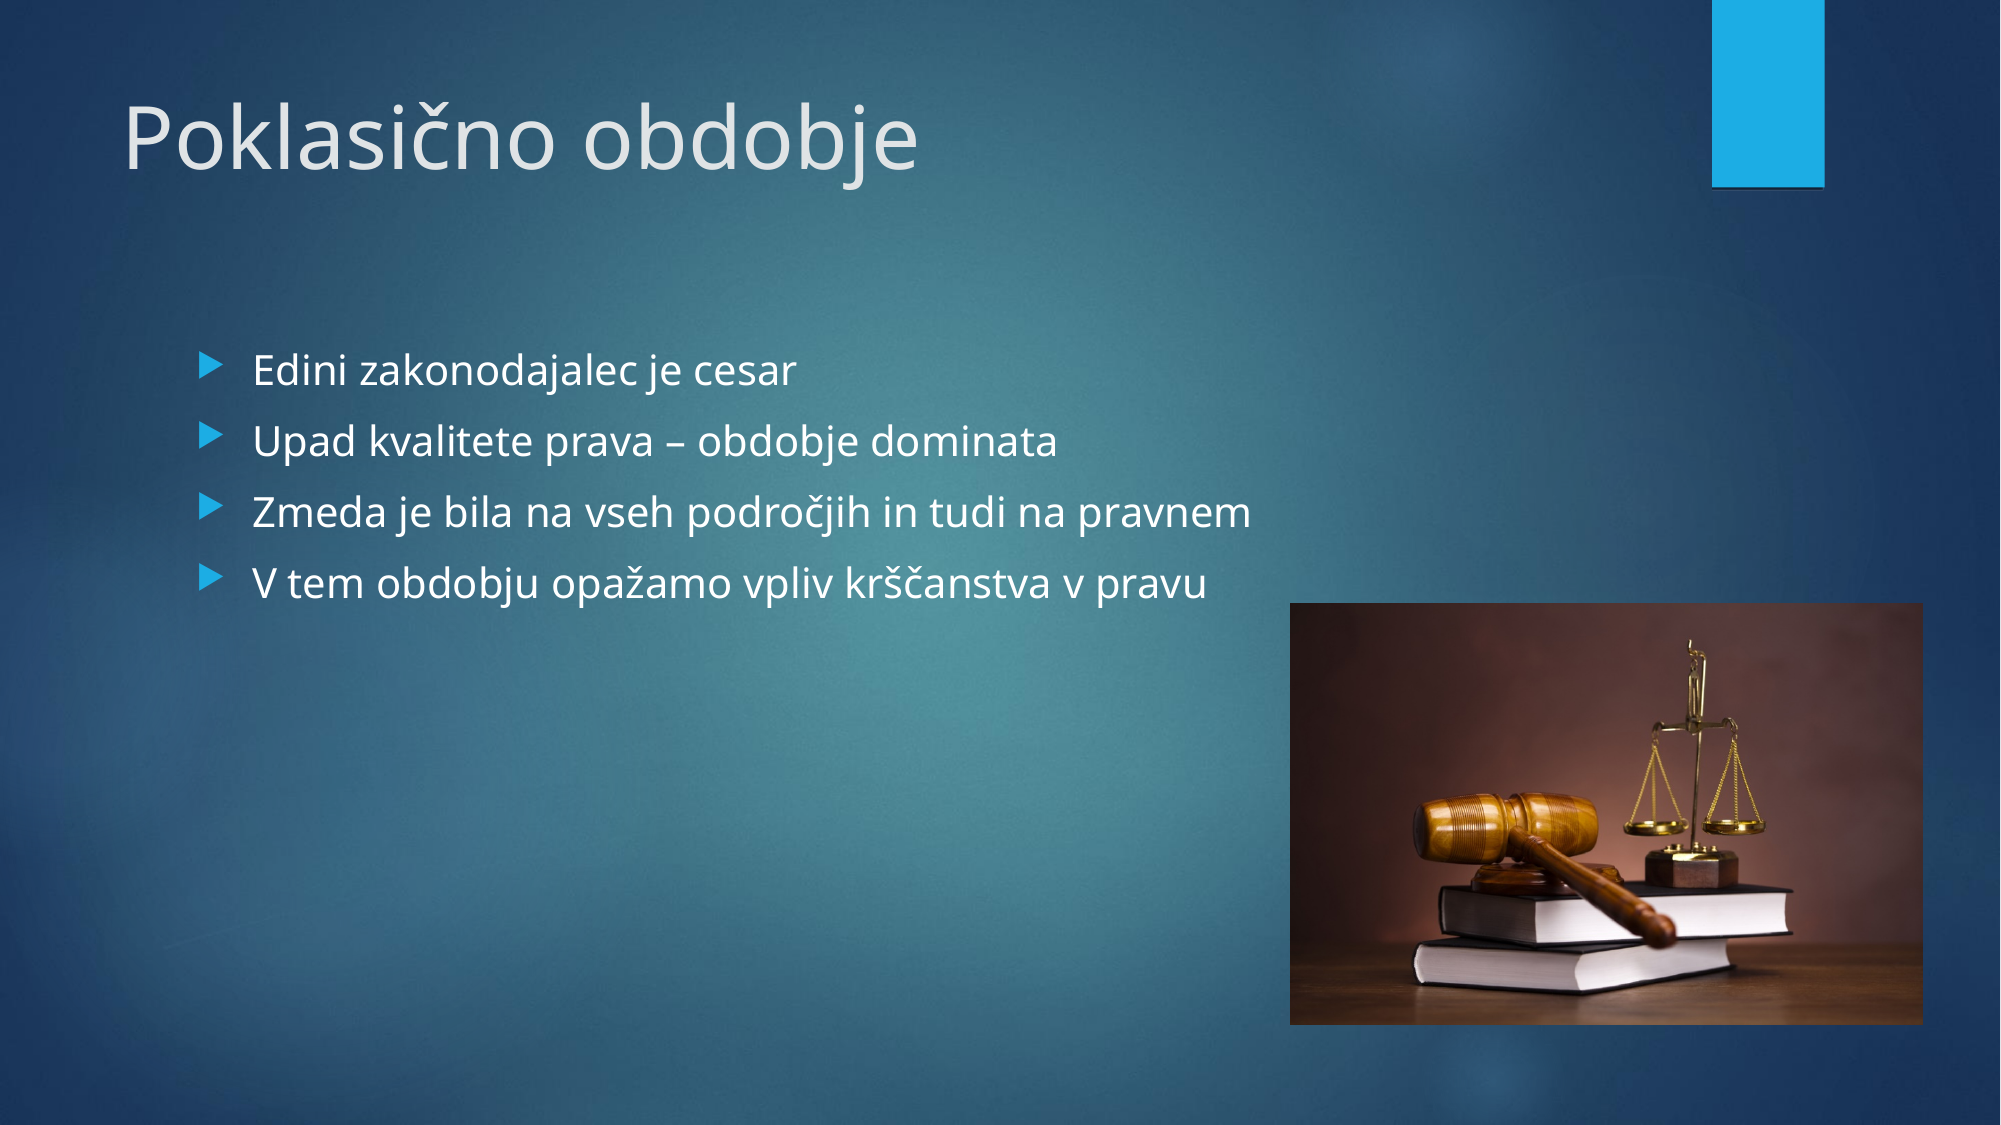

# Poklasično obdobje
Edini zakonodajalec je cesar
Upad kvalitete prava – obdobje dominata
Zmeda je bila na vseh področjih in tudi na pravnem
V tem obdobju opažamo vpliv krščanstva v pravu